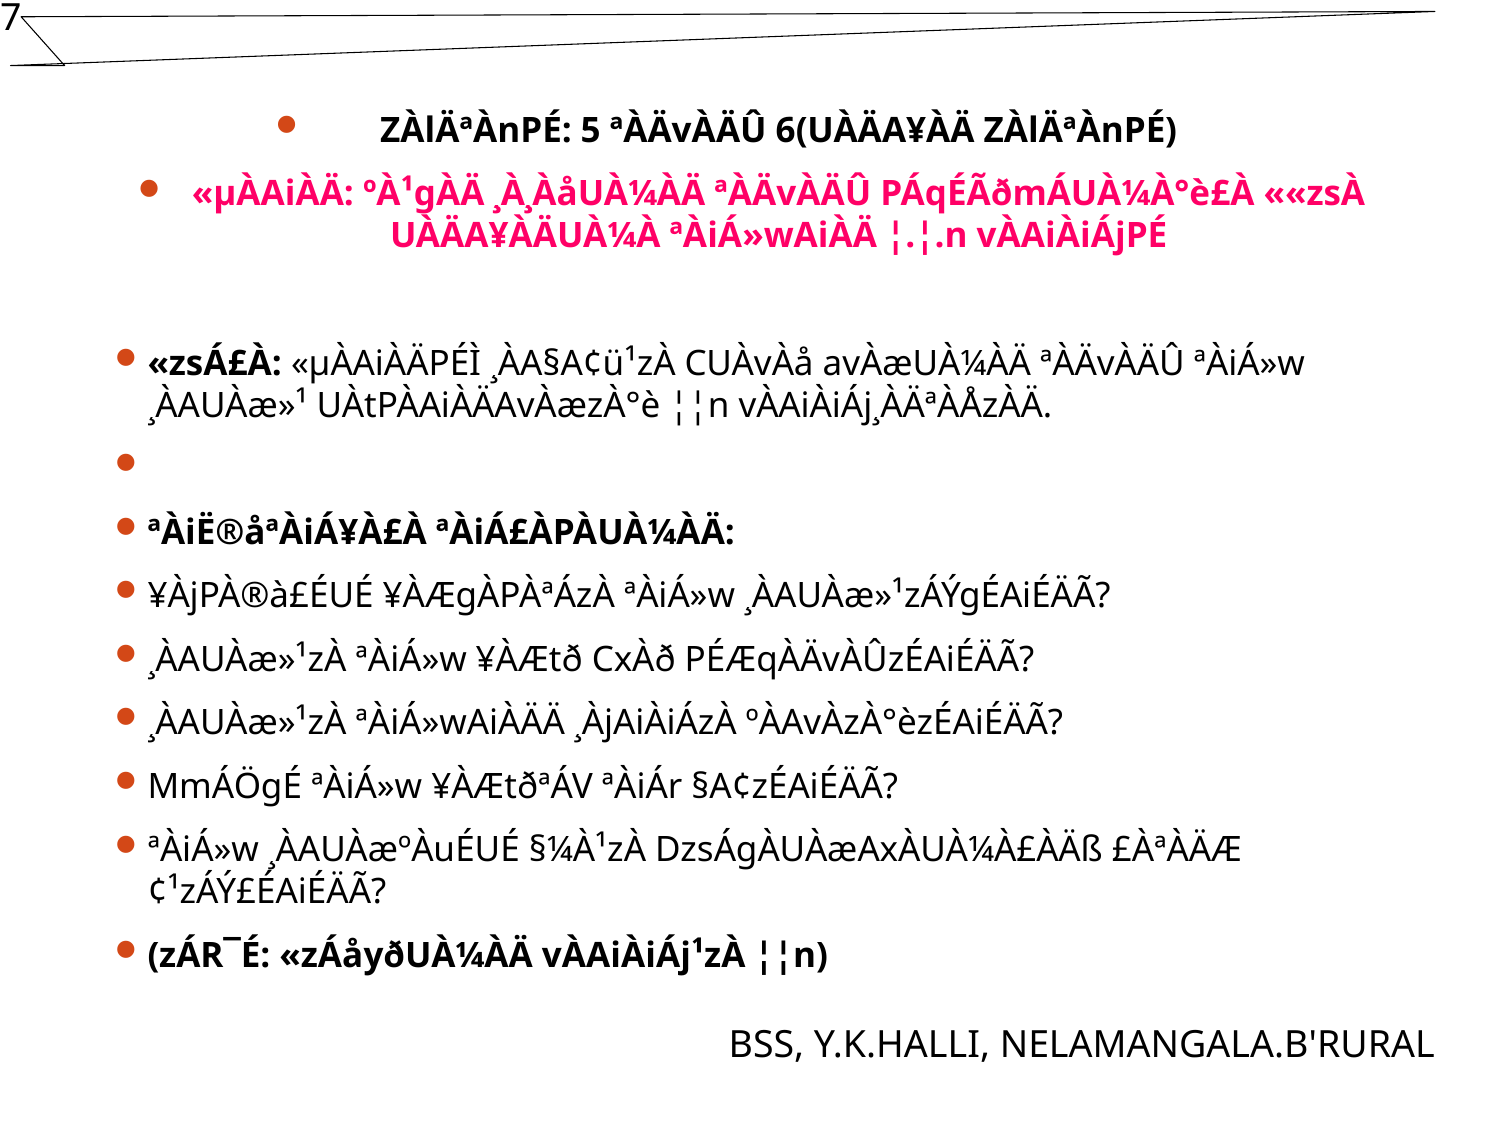

# ZÀlÄªÀnPÉ: 5 ªÀÄvÀÄÛ 6(UÀÄA¥ÀÄ ZÀlÄªÀnPÉ)
«µÀAiÀÄ: ºÀ¹gÀÄ ¸À¸ÀåUÀ¼ÀÄ ªÀÄvÀÄÛ PÁqÉÃðmÁUÀ¼À°è£À ««zsÀ UÀÄA¥ÀÄUÀ¼À ªÀiÁ»wAiÀÄ ¦.¦.n vÀAiÀiÁjPÉ
«zsÁ£À: «µÀAiÀÄPÉÌ ¸ÀA§A¢ü¹zÀ CUÀvÀå avÀæUÀ¼ÀÄ ªÀÄvÀÄÛ ªÀiÁ»w ¸ÀAUÀæ»¹ UÀtPÀAiÀÄAvÀæzÀ°è ¦¦n vÀAiÀiÁj¸ÀÄªÀÅzÀÄ.
ªÀiË®åªÀiÁ¥À£À ªÀiÁ£ÀPÀUÀ¼ÀÄ:
¥ÀjPÀ®à£ÉUÉ ¥ÀÆgÀPÀªÁzÀ ªÀiÁ»w ¸ÀAUÀæ»¹zÁÝgÉAiÉÄÃ?
¸ÀAUÀæ»¹zÀ ªÀiÁ»w ¥ÀÆtð CxÀð PÉÆqÀÄvÀÛzÉAiÉÄÃ?
¸ÀAUÀæ»¹zÀ ªÀiÁ»wAiÀÄÄ ¸ÀjAiÀiÁzÀ ºÀAvÀzÀ°èzÉAiÉÄÃ?
MmÁÖgÉ ªÀiÁ»w ¥ÀÆtðªÁV ªÀiÁr §A¢zÉAiÉÄÃ?
ªÀiÁ»w ¸ÀAUÀæºÀuÉUÉ §¼À¹zÀ DzsÁgÀUÀæAxÀUÀ¼À£ÀÄß £ÀªÀÄÆ¢¹zÁÝ£ÉAiÉÄÃ?
(zÁR¯É: «zÁåyðUÀ¼ÀÄ vÀAiÀiÁj¹zÀ ¦¦n)
BSS, Y.K.HALLI, NELAMANGALA.B'RURAL